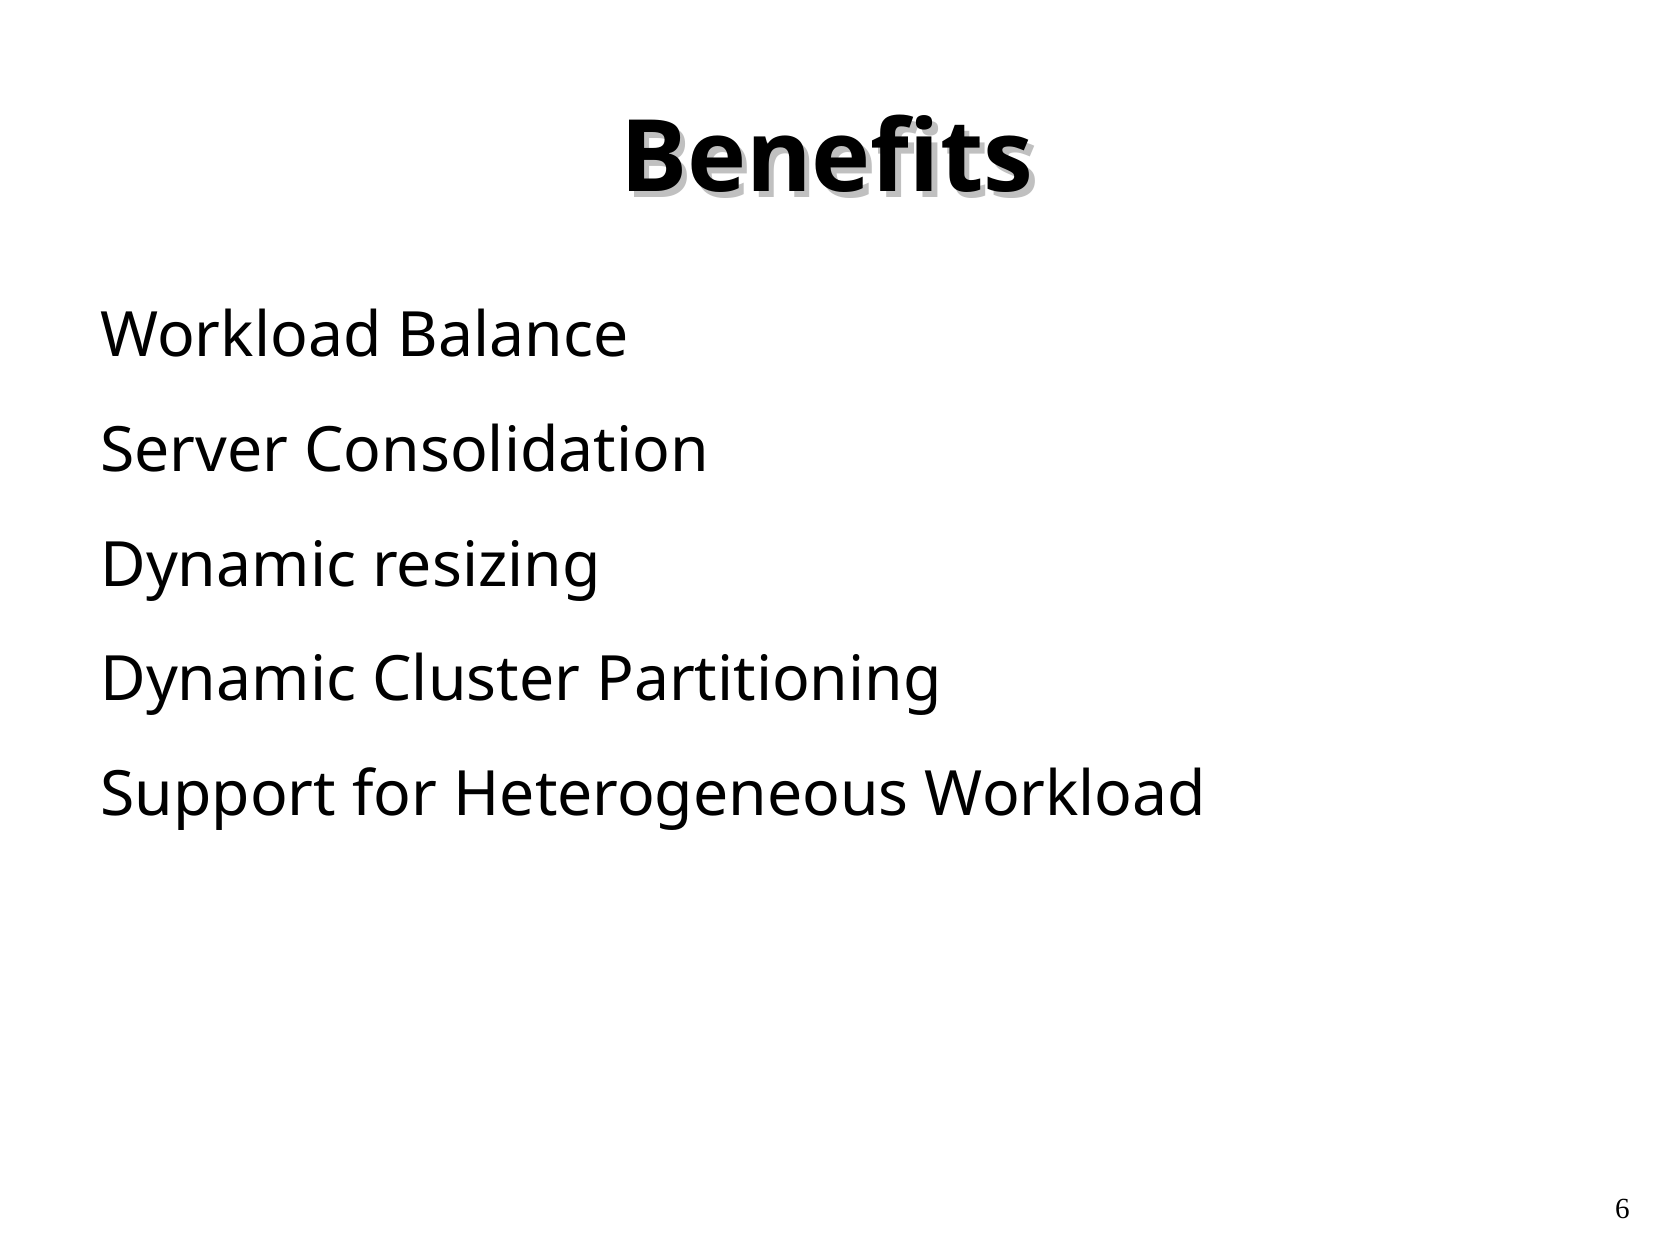

# Benefits
Workload Balance
Server Consolidation
Dynamic resizing
Dynamic Cluster Partitioning
Support for Heterogeneous Workload
6